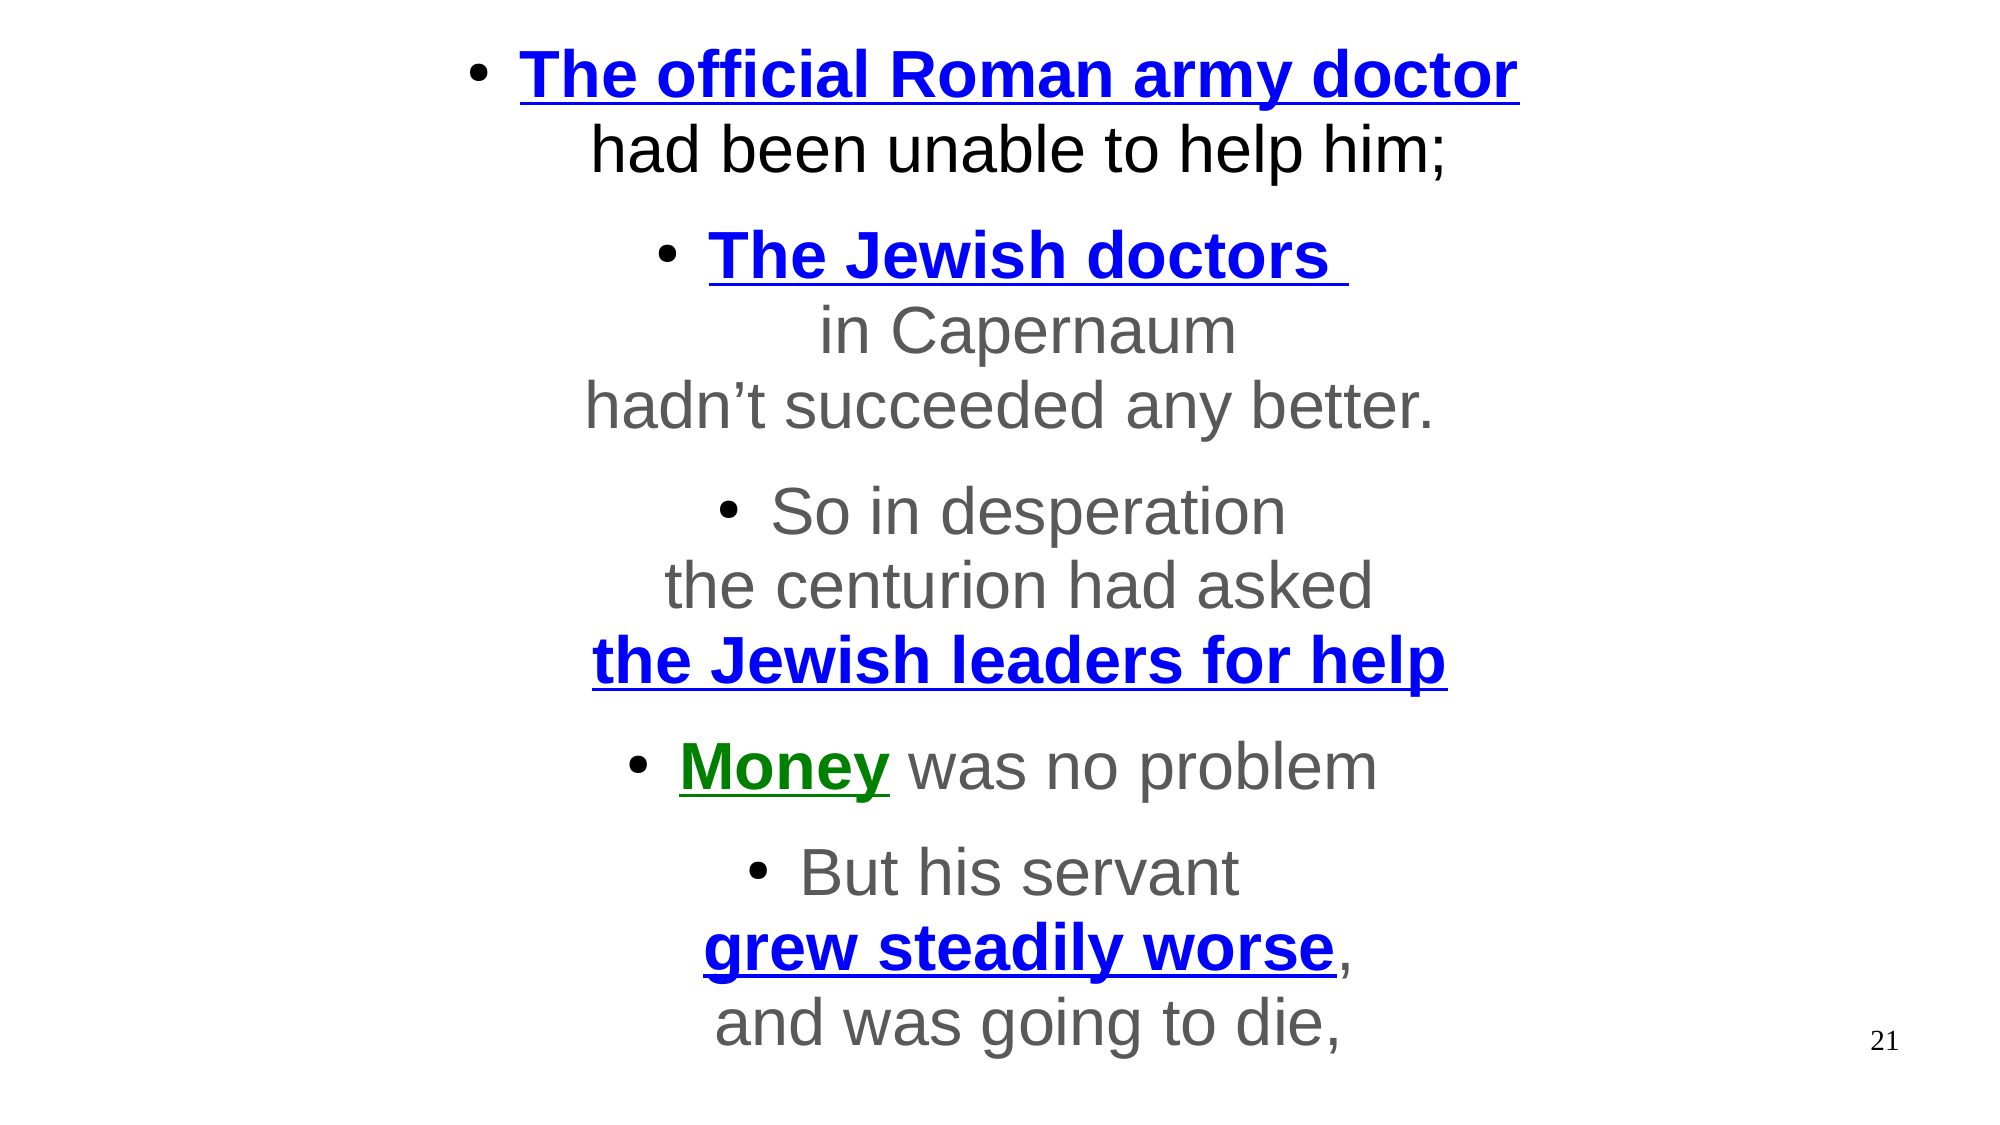

# The official Roman army doctor had been unable to help him;
The Jewish doctors
in Capernaum
 hadn’t succeeded any better.
So in desperation
the centurion had asked
the Jewish leaders for help
Money was no problem
But his servant
grew steadily worse,
and was going to die,
21